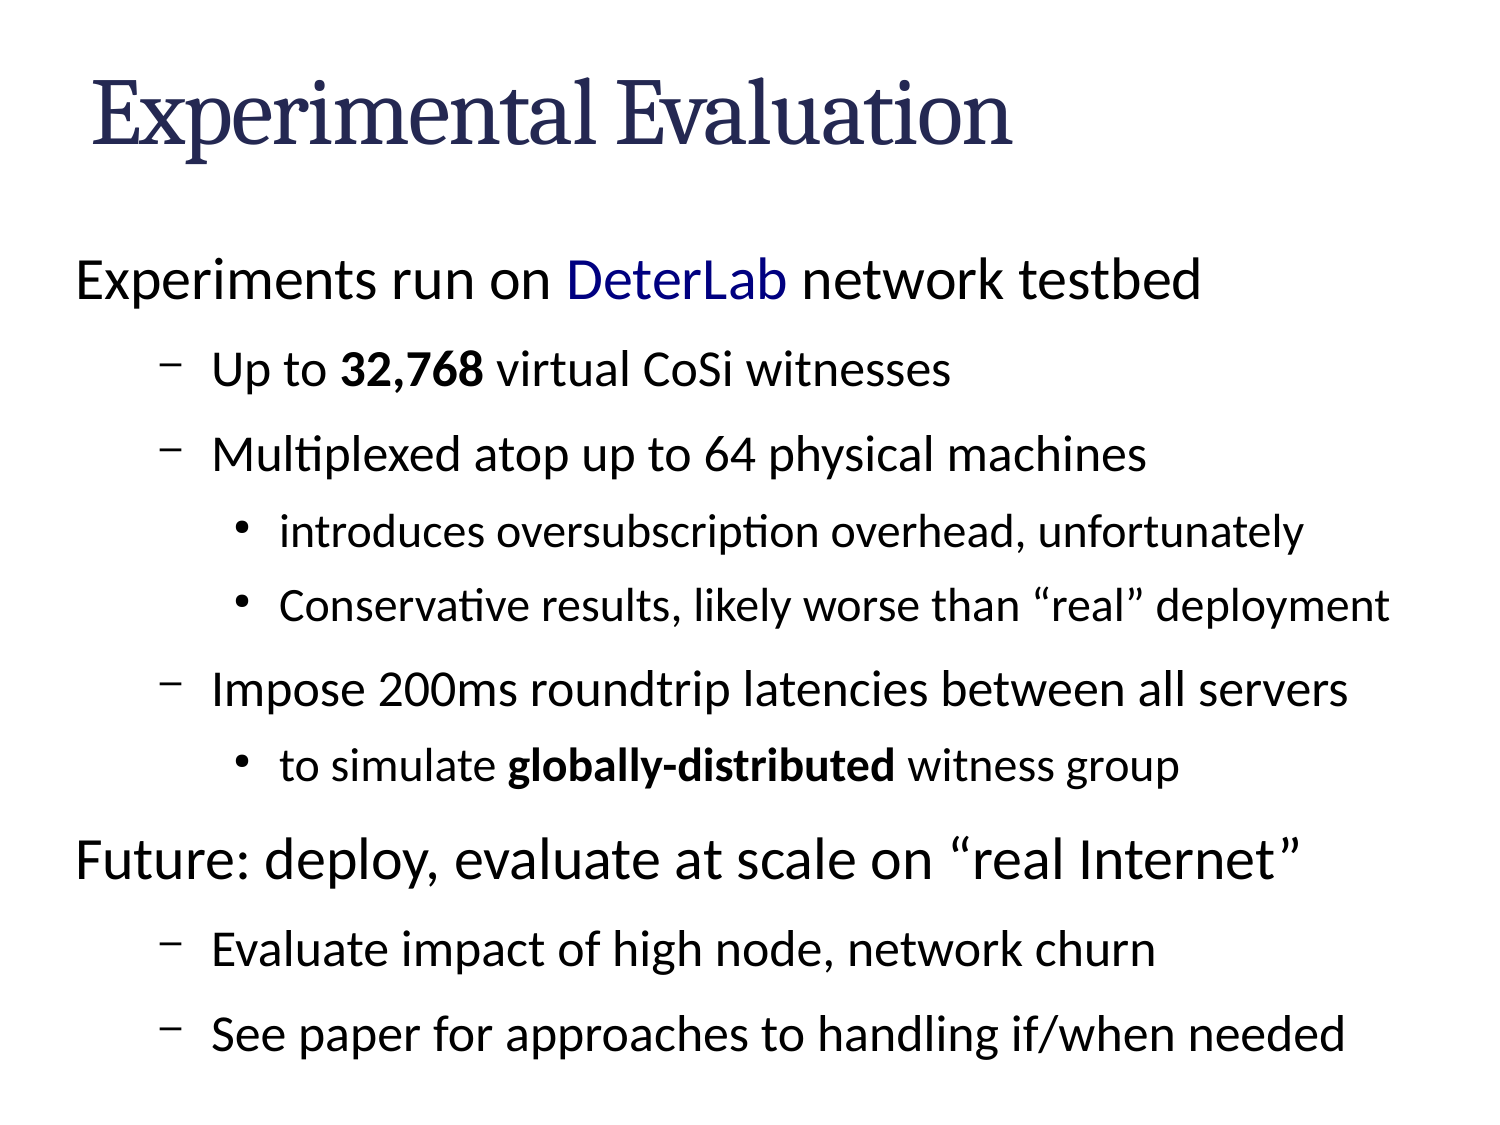

# Experimental Evaluation
Experiments run on DeterLab network testbed
Up to 32,768 virtual CoSi witnesses
Multiplexed atop up to 64 physical machines
introduces oversubscription overhead, unfortunately
Conservative results, likely worse than “real” deployment
Impose 200ms roundtrip latencies between all servers
to simulate globally-distributed witness group
Future: deploy, evaluate at scale on “real Internet”
Evaluate impact of high node, network churn
See paper for approaches to handling if/when needed